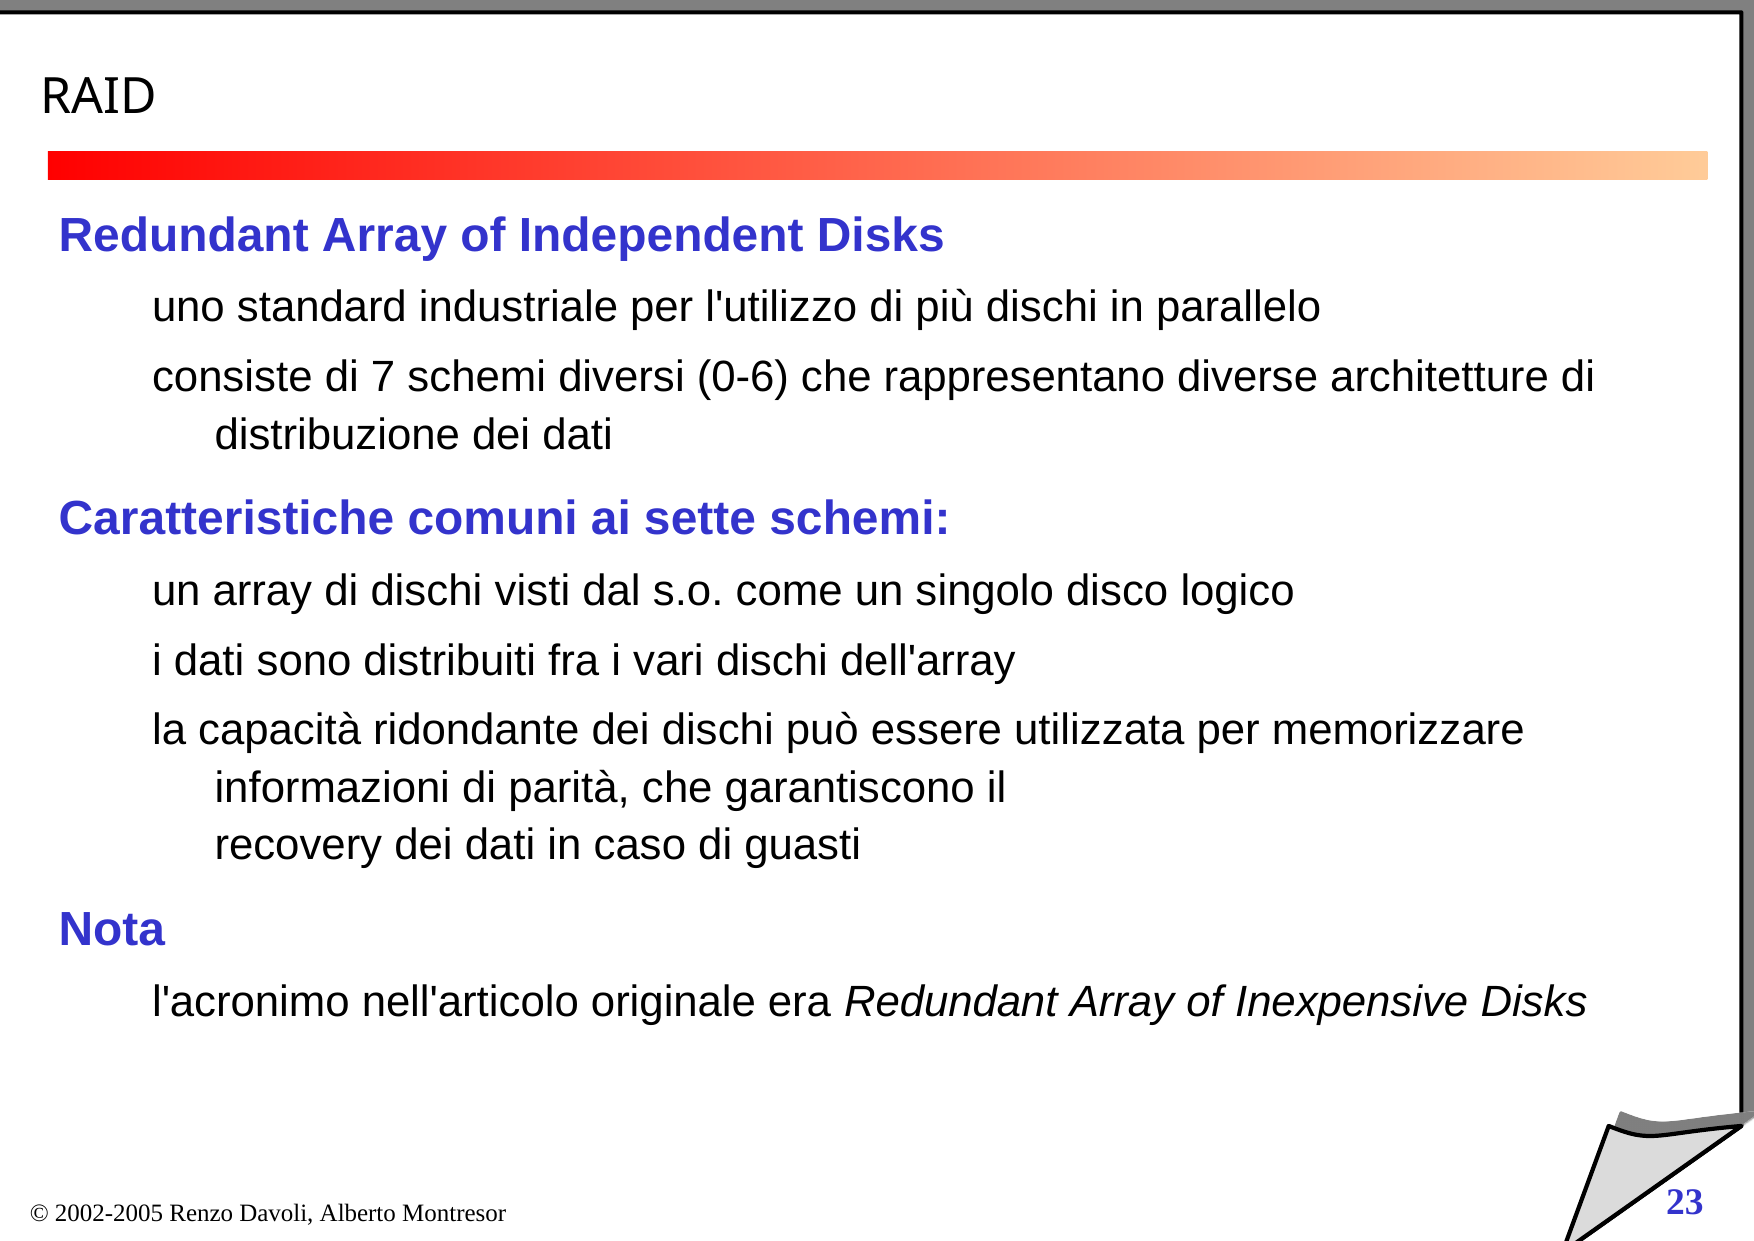

# RAID
Redundant Array of Independent Disks
uno standard industriale per l'utilizzo di più dischi in parallelo
consiste di 7 schemi diversi (0-6) che rappresentano diverse architetture di distribuzione dei dati
Caratteristiche comuni ai sette schemi:
un array di dischi visti dal s.o. come un singolo disco logico
i dati sono distribuiti fra i vari dischi dell'array
la capacità ridondante dei dischi può essere utilizzata per memorizzare informazioni di parità, che garantiscono il
recovery dei dati in caso di guasti
Nota
l'acronimo nell'articolo originale era Redundant Array of Inexpensive Disks